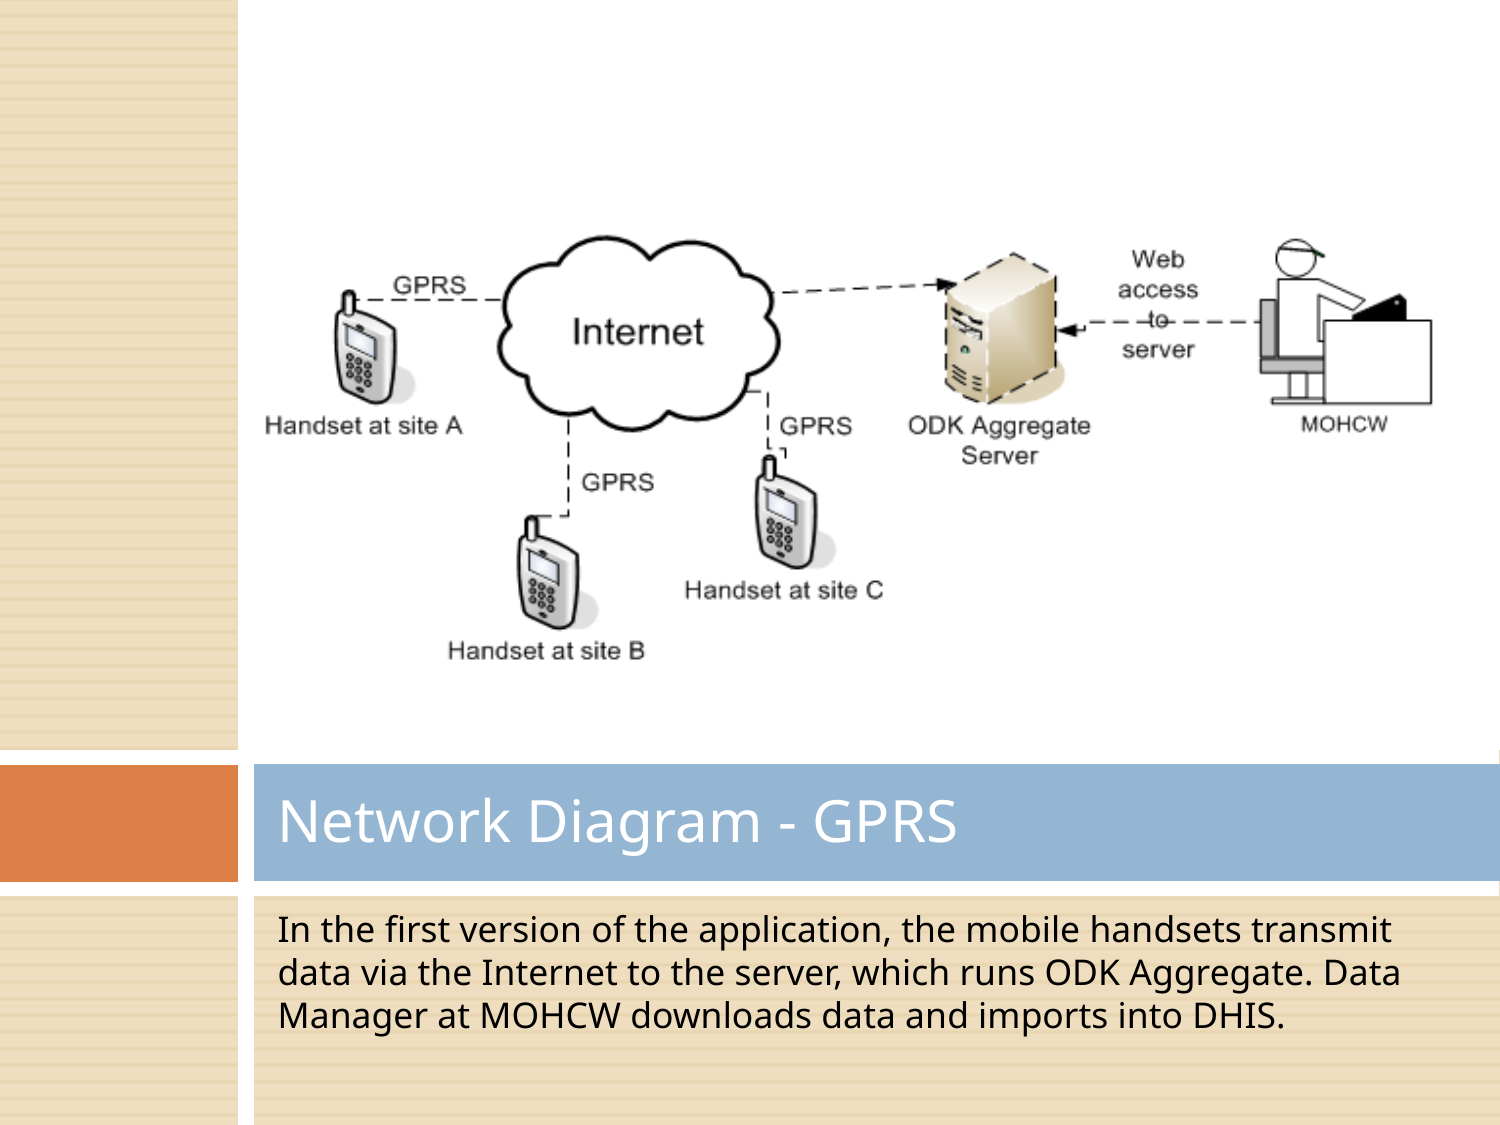

Network Diagram - GPRS
# In the first version of the application, the mobile handsets transmit data via the Internet to the server, which runs ODK Aggregate. Data Manager at MOHCW downloads data and imports into DHIS.